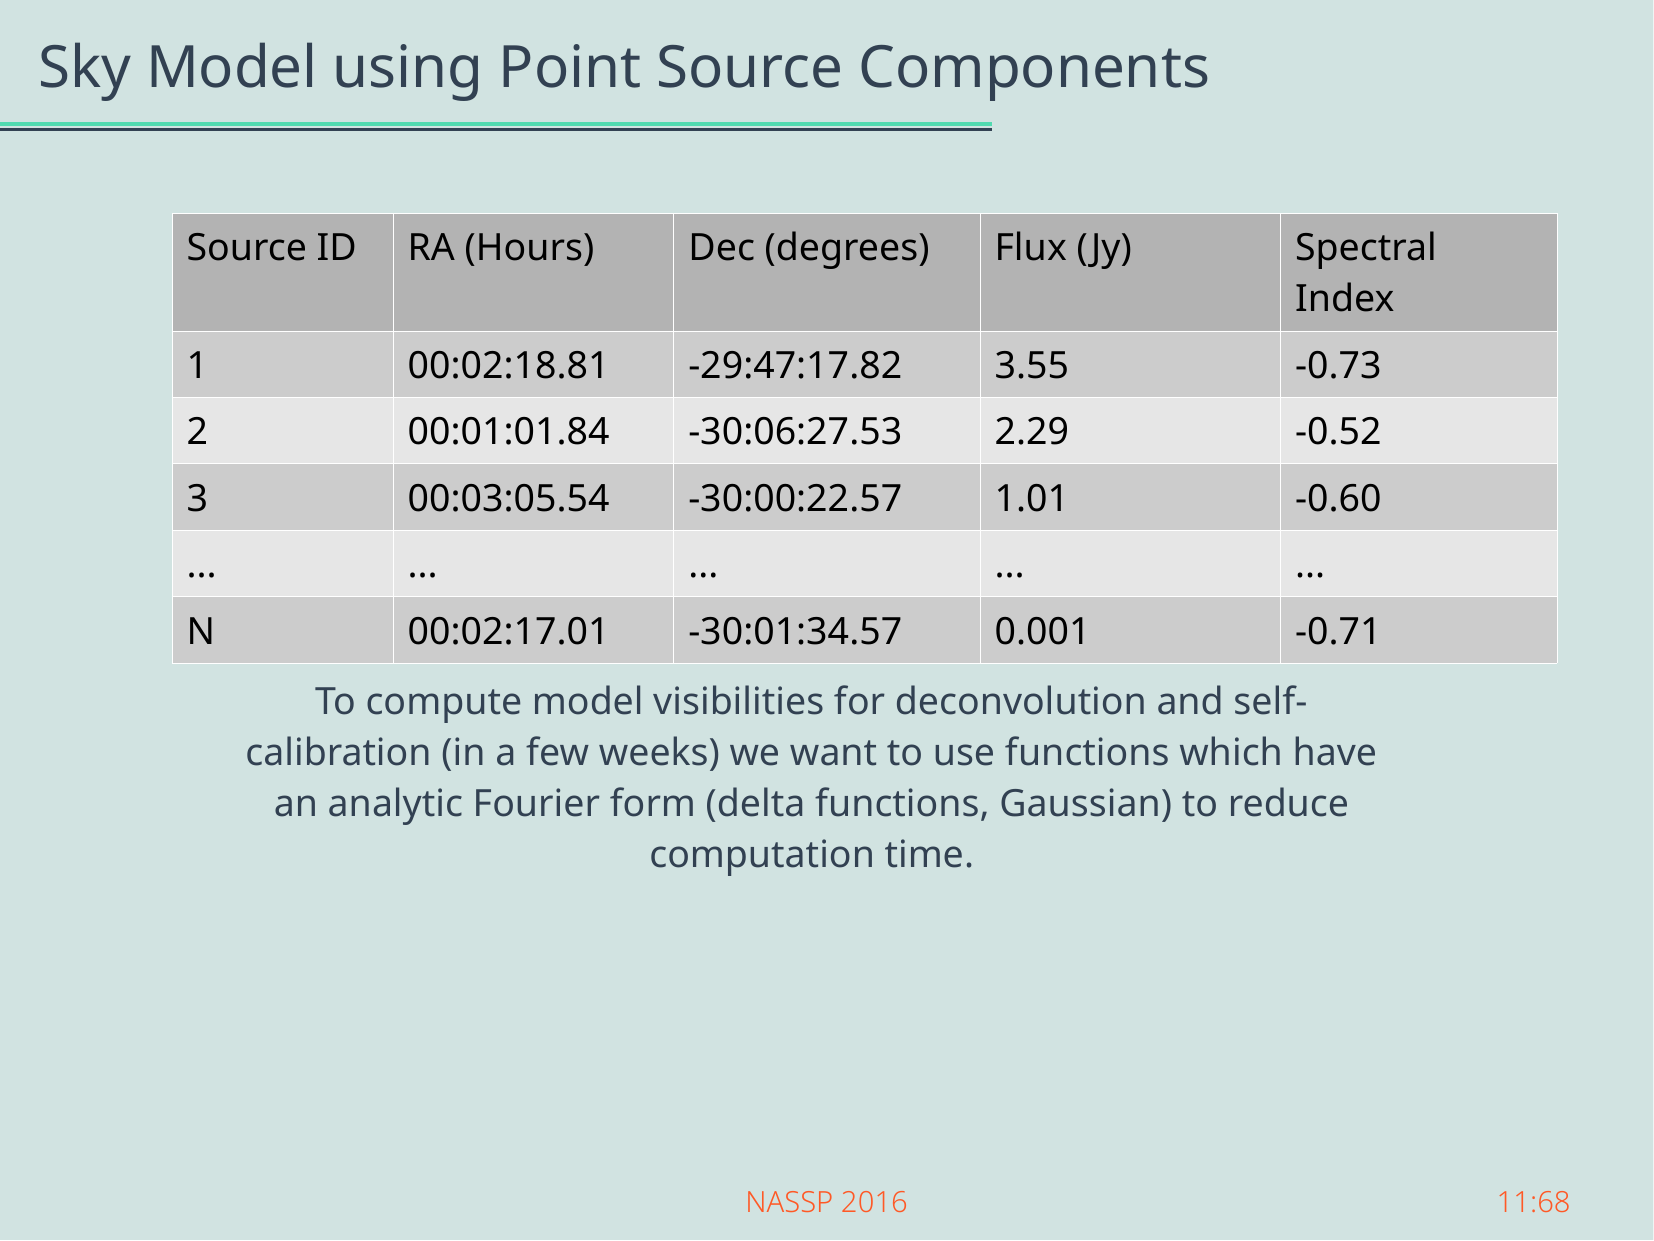

Sky Model using Point Source Components
| Source ID | RA (Hours) | Dec (degrees) | Flux (Jy) | Spectral Index |
| --- | --- | --- | --- | --- |
| 1 | 00:02:18.81 | -29:47:17.82 | 3.55 | -0.73 |
| 2 | 00:01:01.84 | -30:06:27.53 | 2.29 | -0.52 |
| 3 | 00:03:05.54 | -30:00:22.57 | 1.01 | -0.60 |
| ... | ... | ... | ... | ... |
| N | 00:02:17.01 | -30:01:34.57 | 0.001 | -0.71 |
To compute model visibilities for deconvolution and self-calibration (in a few weeks) we want to use functions which have an analytic Fourier form (delta functions, Gaussian) to reduce computation time.
NASSP 2016
11